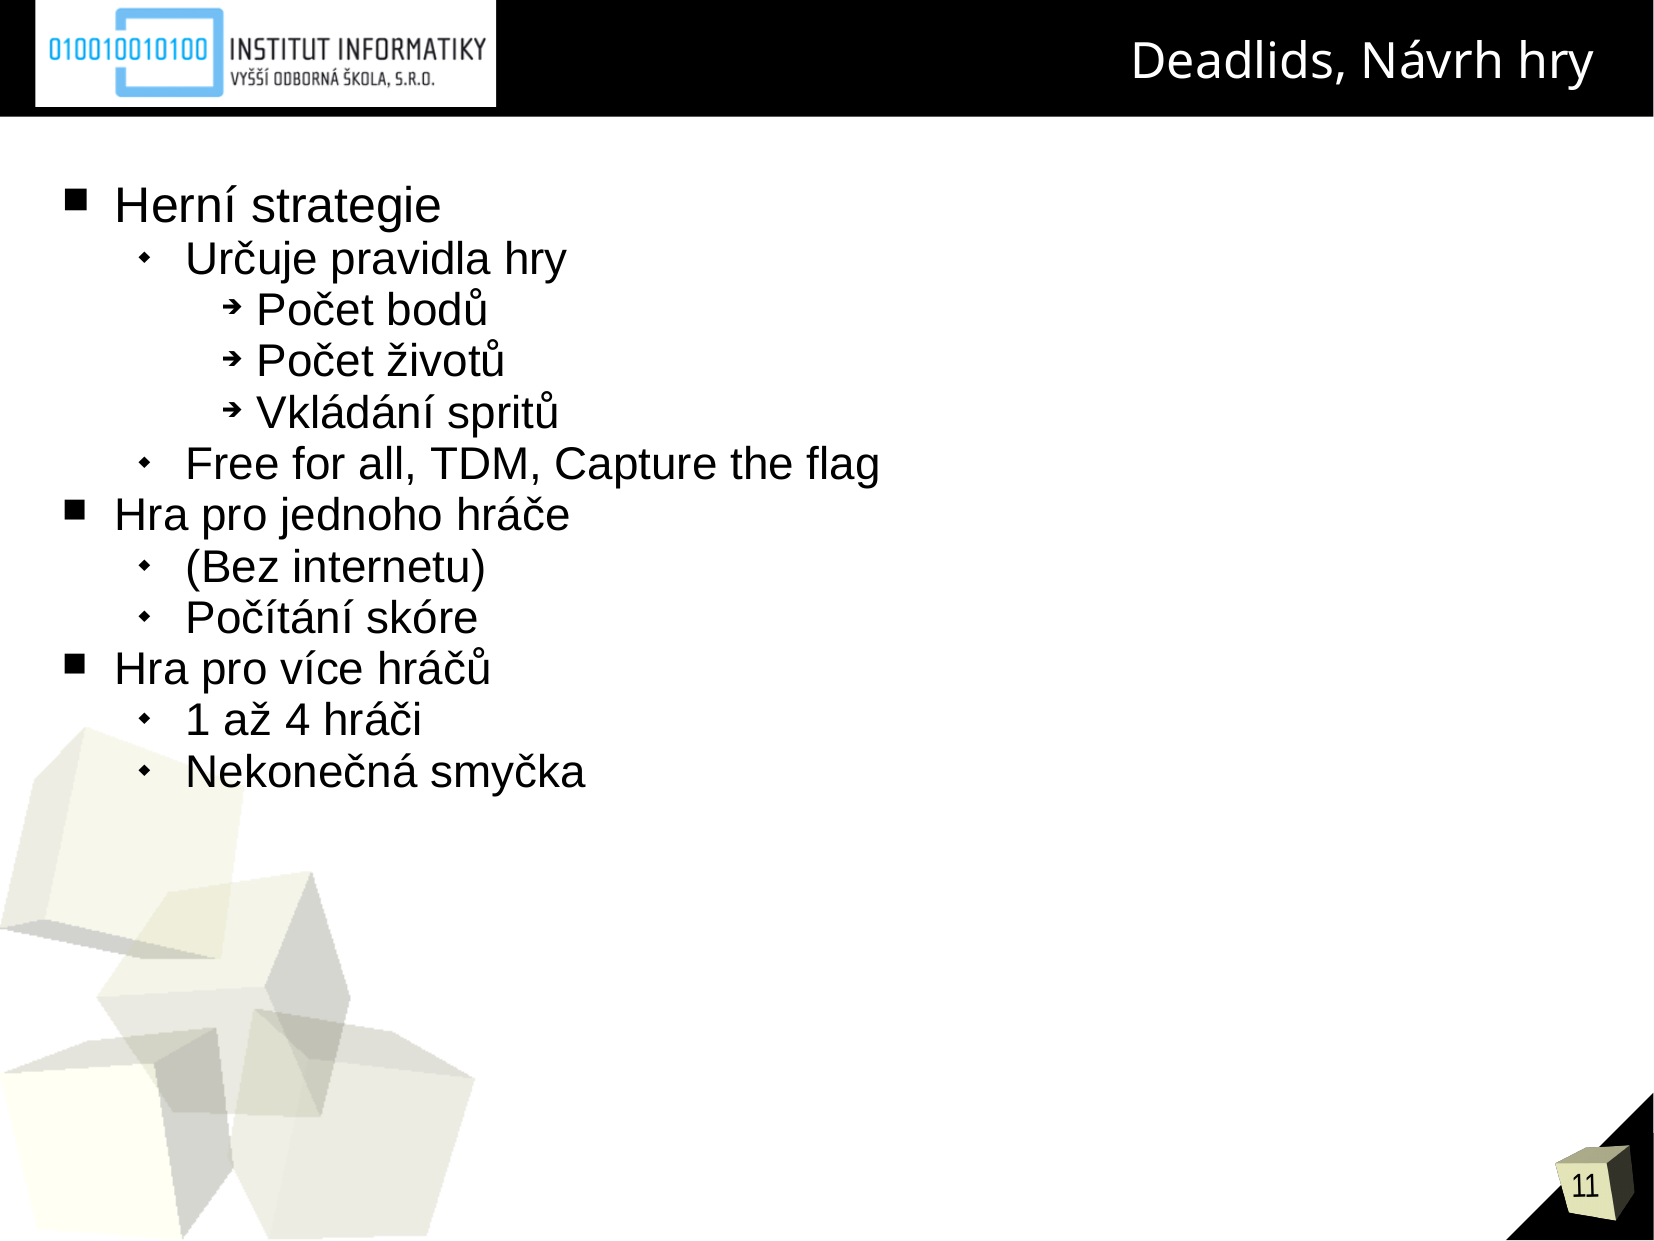

# Deadlids, Návrh hry
Herní strategie
Určuje pravidla hry
Počet bodů
Počet životů
Vkládání spritů
Free for all, TDM, Capture the flag
Hra pro jednoho hráče
(Bez internetu)
Počítání skóre
Hra pro více hráčů
1 až 4 hráči
Nekonečná smyčka